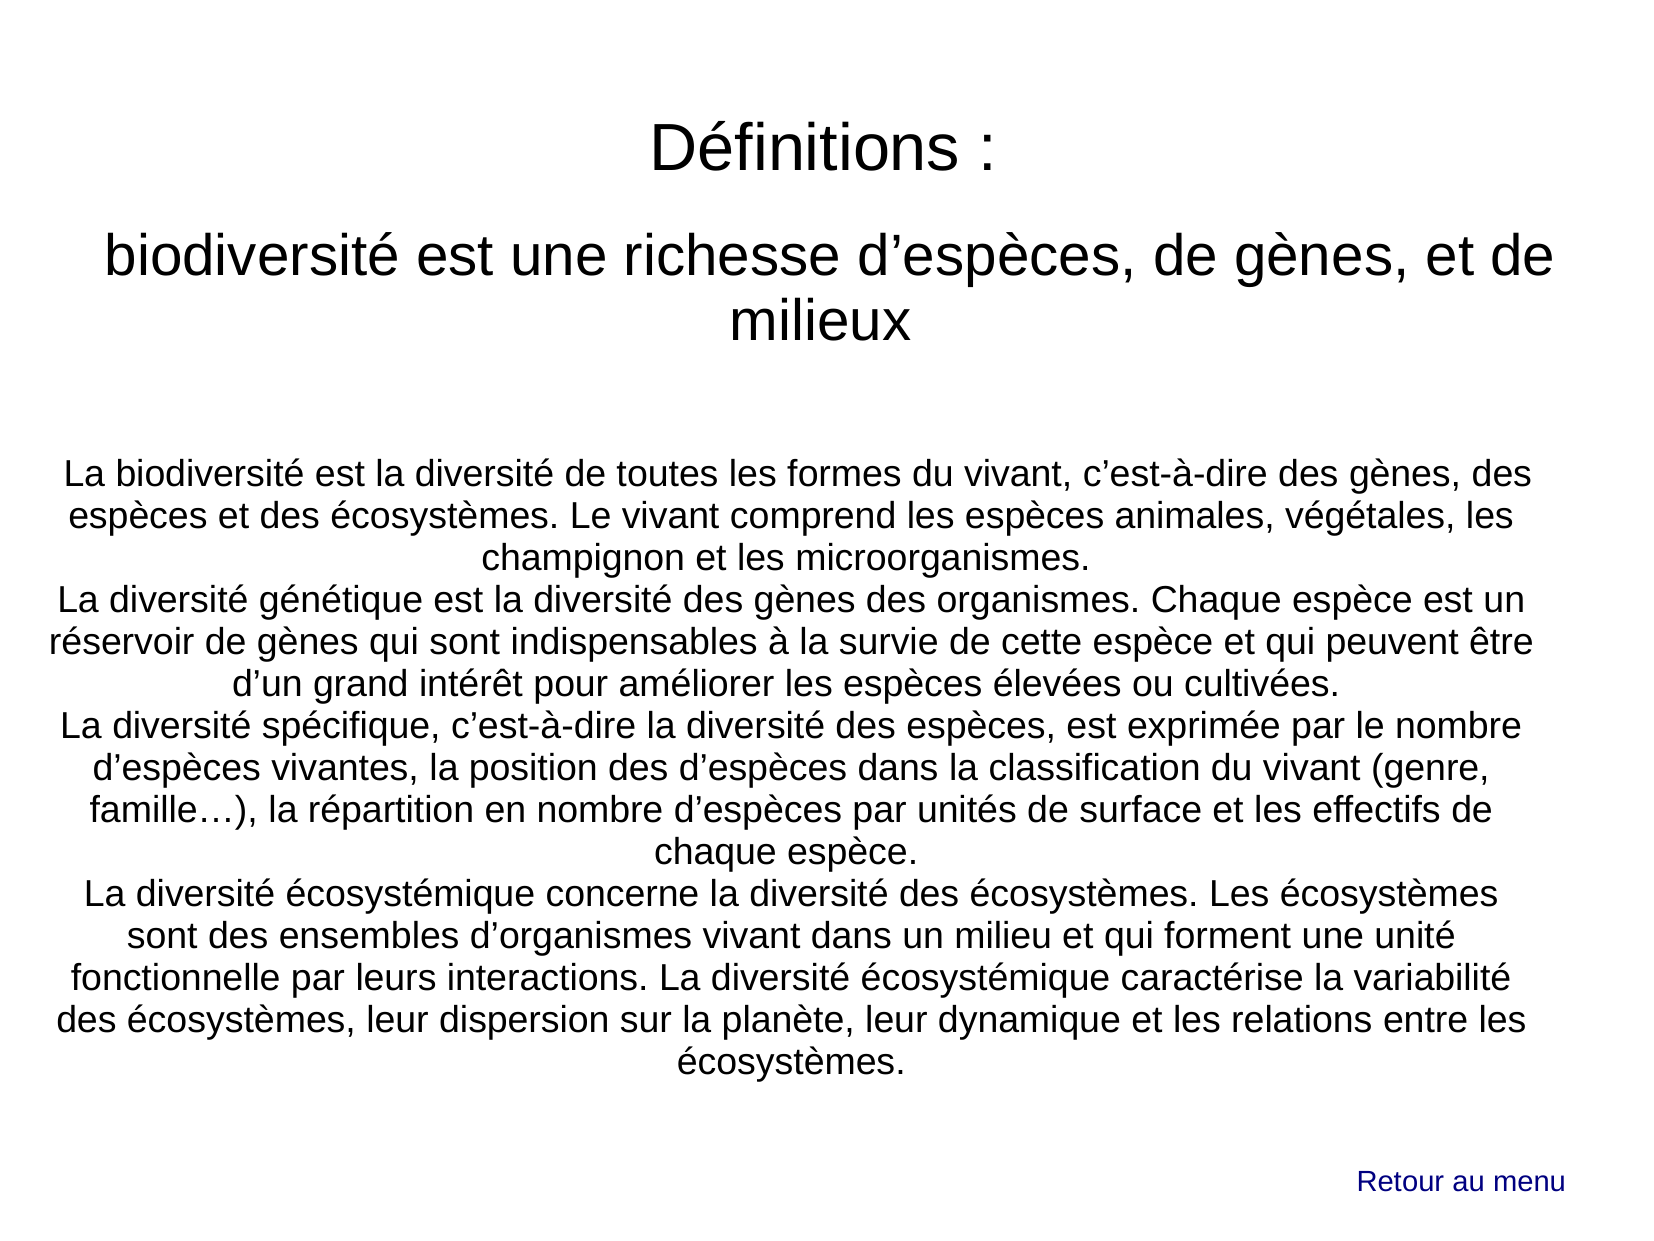

# Définitions :
biodiversité est une richesse d’espèces, de gènes, et de milieux
La biodiversité est la diversité de toutes les formes du vivant, c’est-à-dire des gènes, des espèces et des écosystèmes. Le vivant comprend les espèces animales, végétales, les champignon et les microorganismes.
La diversité génétique est la diversité des gènes des organismes. Chaque espèce est un réservoir de gènes qui sont indispensables à la survie de cette espèce et qui peuvent être d’un grand intérêt pour améliorer les espèces élevées ou cultivées.
La diversité spécifique, c’est-à-dire la diversité des espèces, est exprimée par le nombre d’espèces vivantes, la position des d’espèces dans la classification du vivant (genre, famille…), la répartition en nombre d’espèces par unités de surface et les effectifs de chaque espèce.
La diversité écosystémique concerne la diversité des écosystèmes. Les écosystèmes sont des ensembles d’organismes vivant dans un milieu et qui forment une unité fonctionnelle par leurs interactions. La diversité écosystémique caractérise la variabilité des écosystèmes, leur dispersion sur la planète, leur dynamique et les relations entre les écosystèmes.
Retour au menu